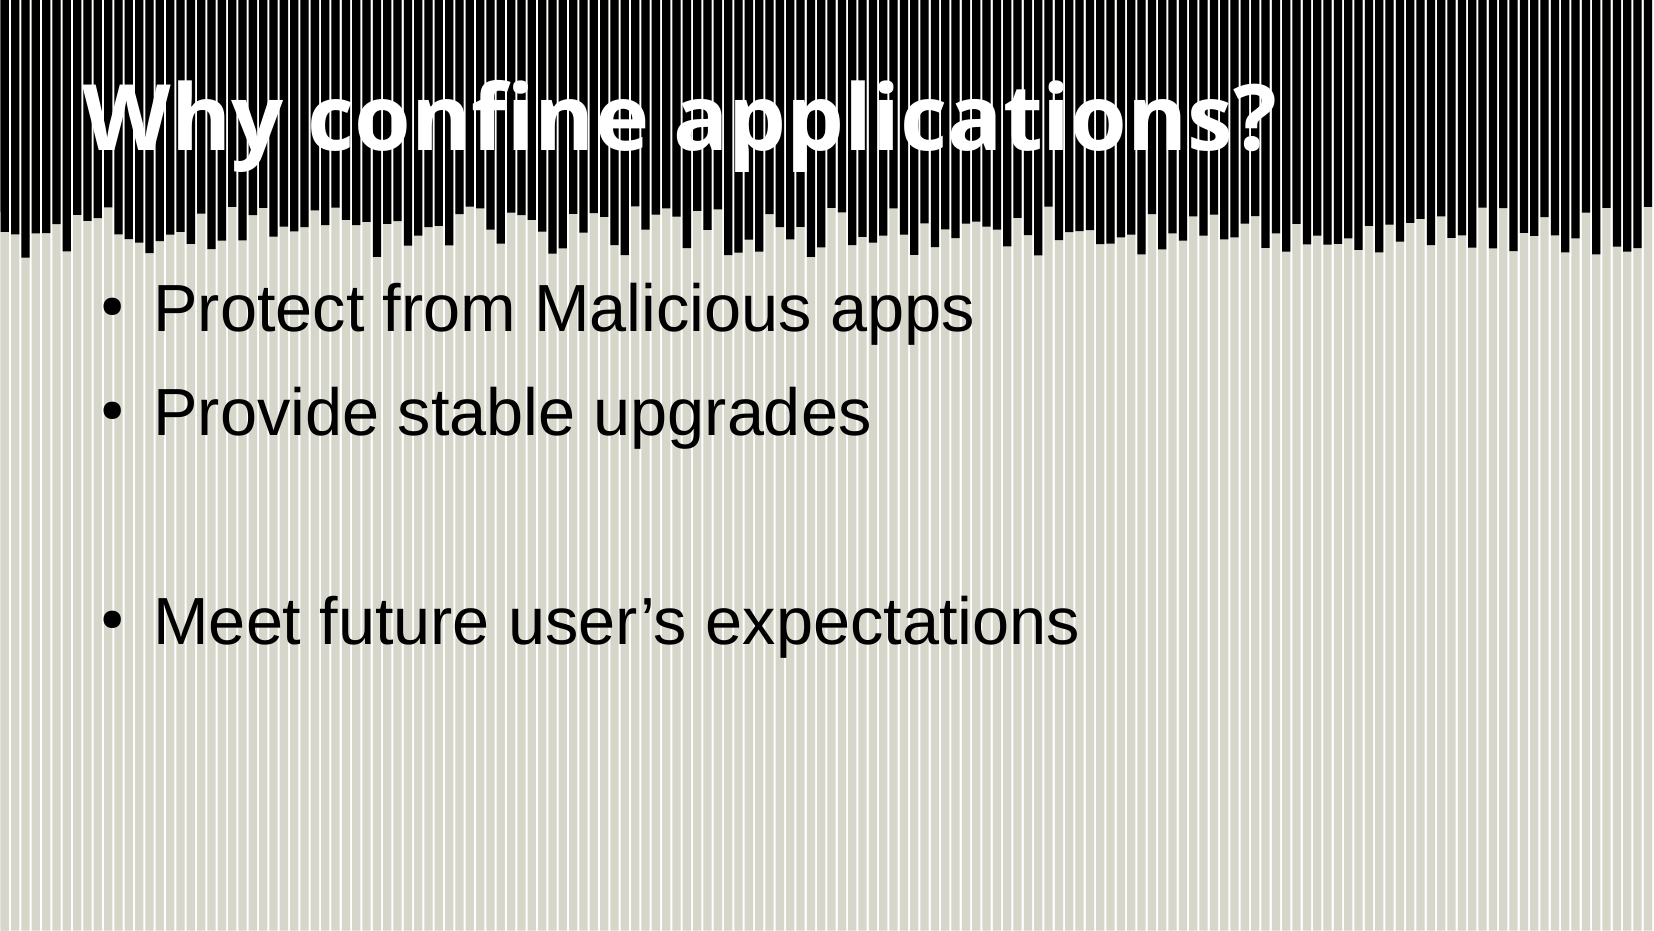

# Why confine applications?
Protect from Malicious apps
Provide stable upgrades
Meet future user’s expectations